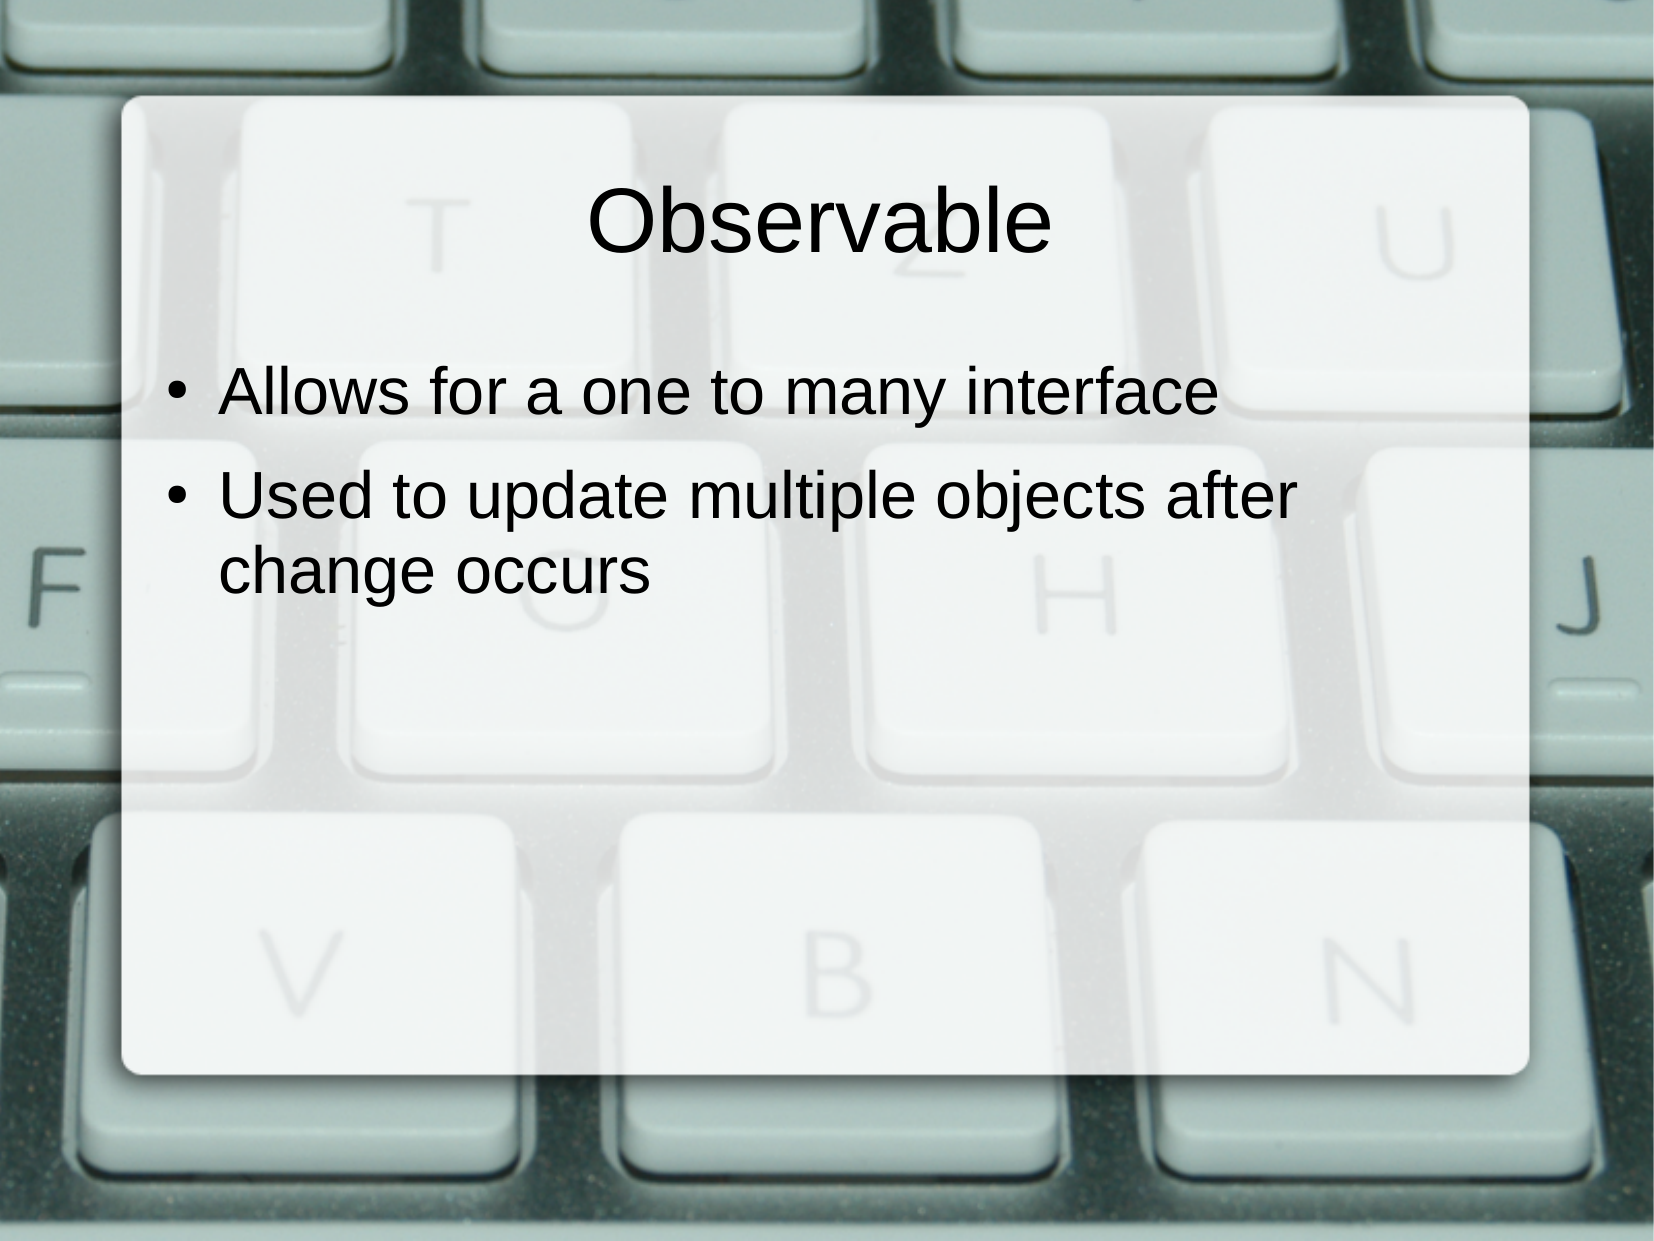

# Observable
Allows for a one to many interface
Used to update multiple objects after change occurs